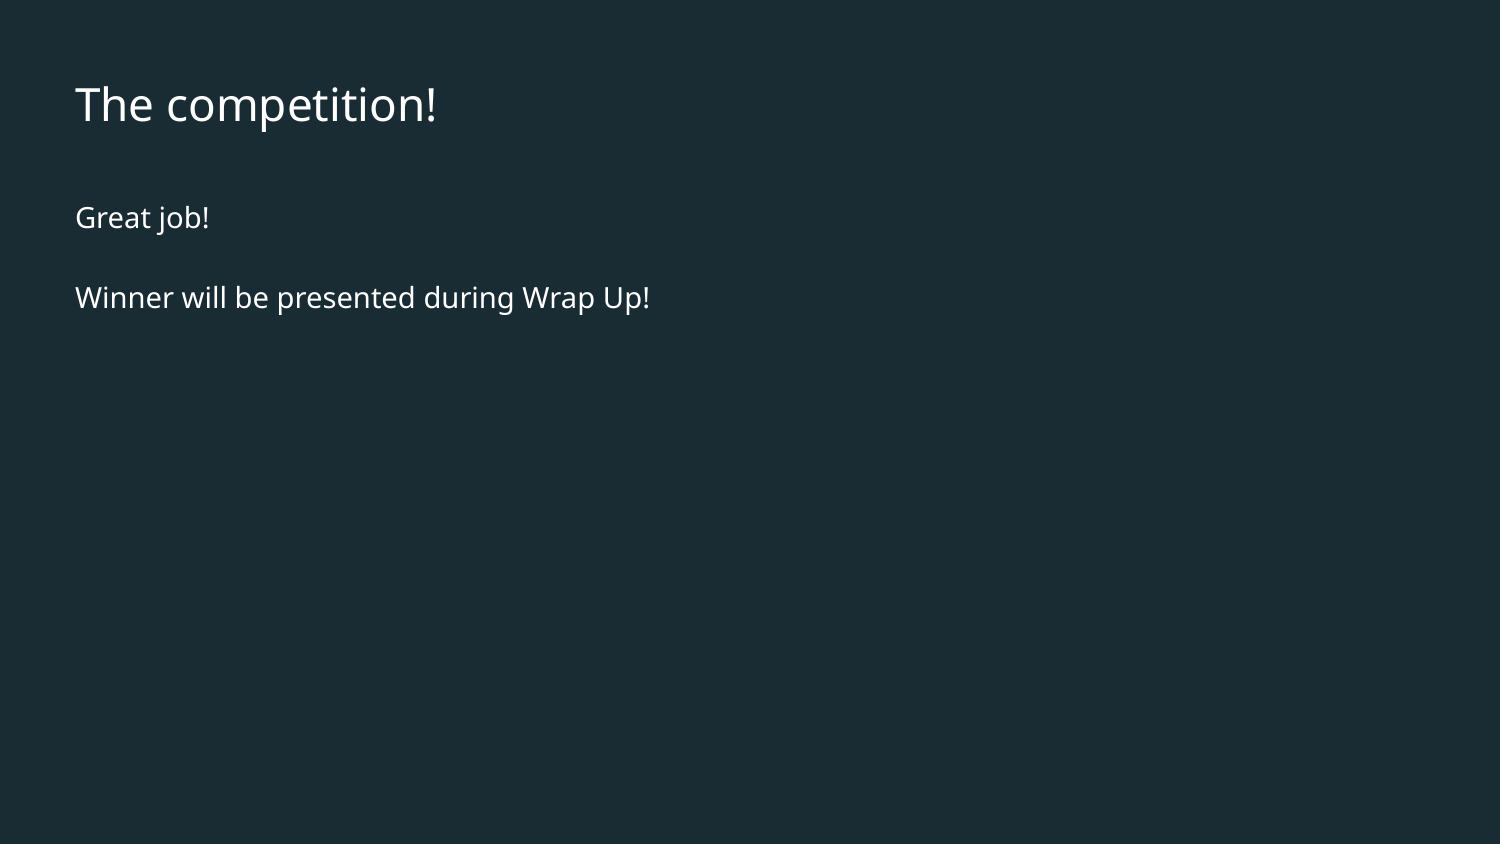

# The competition!
Great job!
Winner will be presented during Wrap Up!